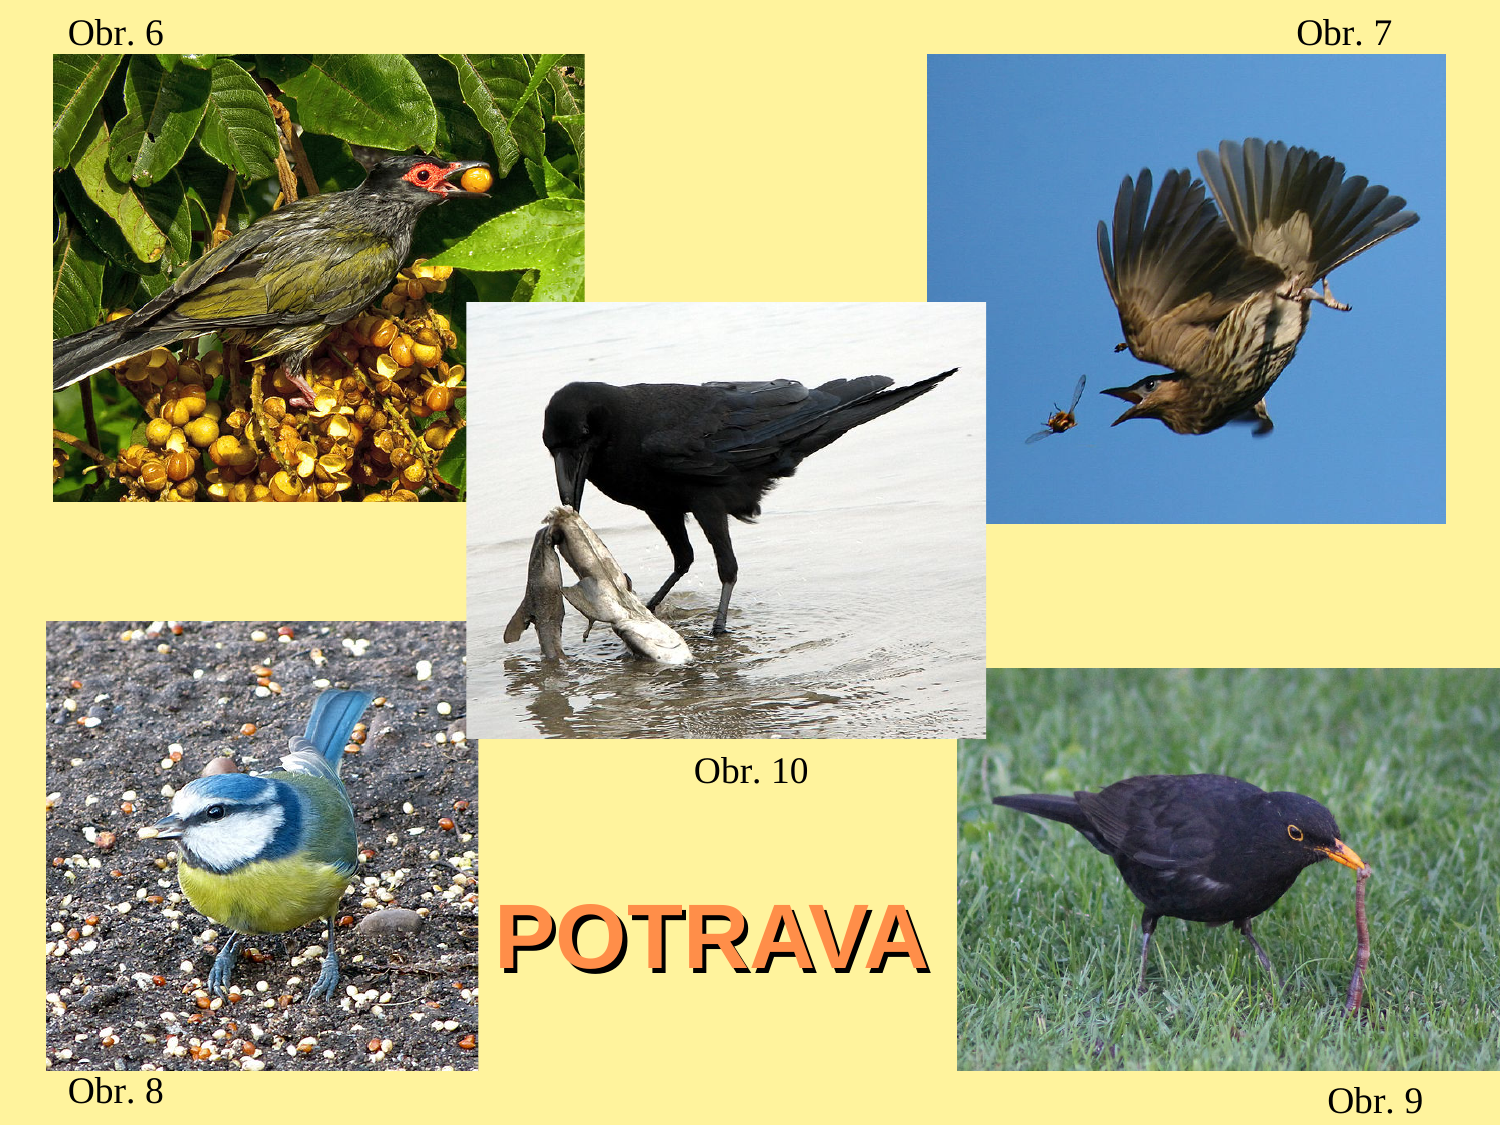

Obr. 6
Obr. 7
Obr. 10
# POTRAVA
Obr. 8
 Obr. 9